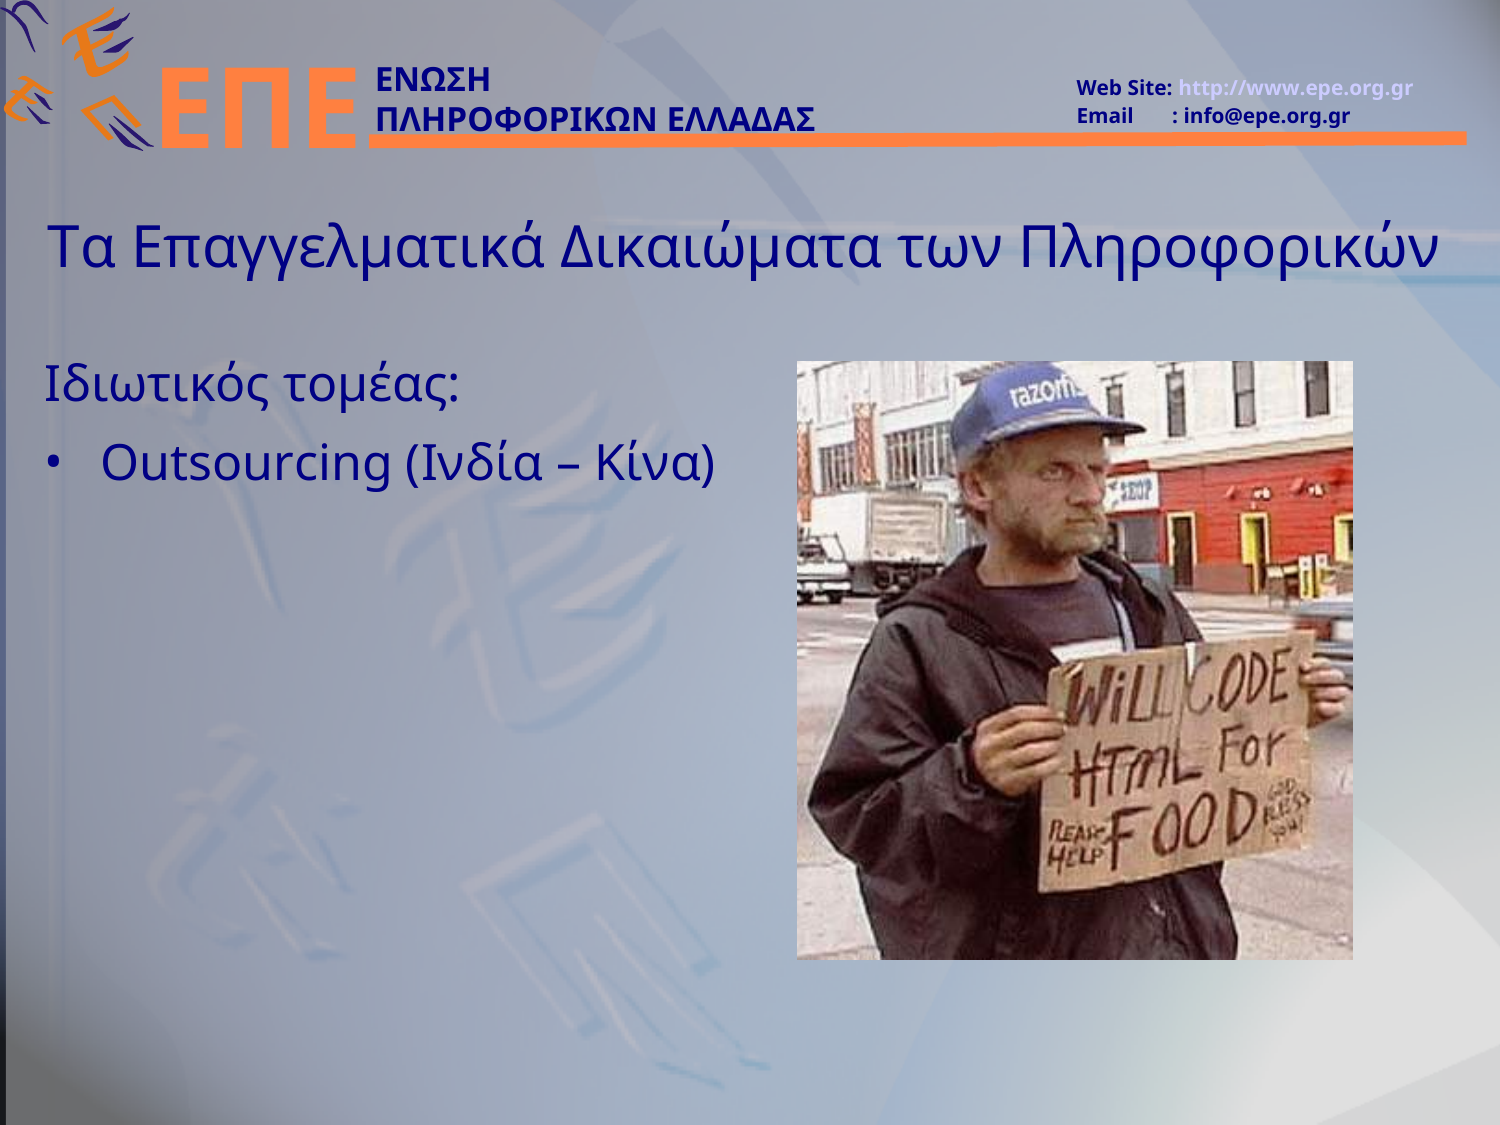

# Τα Επαγγελματικά Δικαιώματα των Πληροφορικών
Ιδιωτικός τομέας:
Outsourcing (Ινδία – Κίνα)